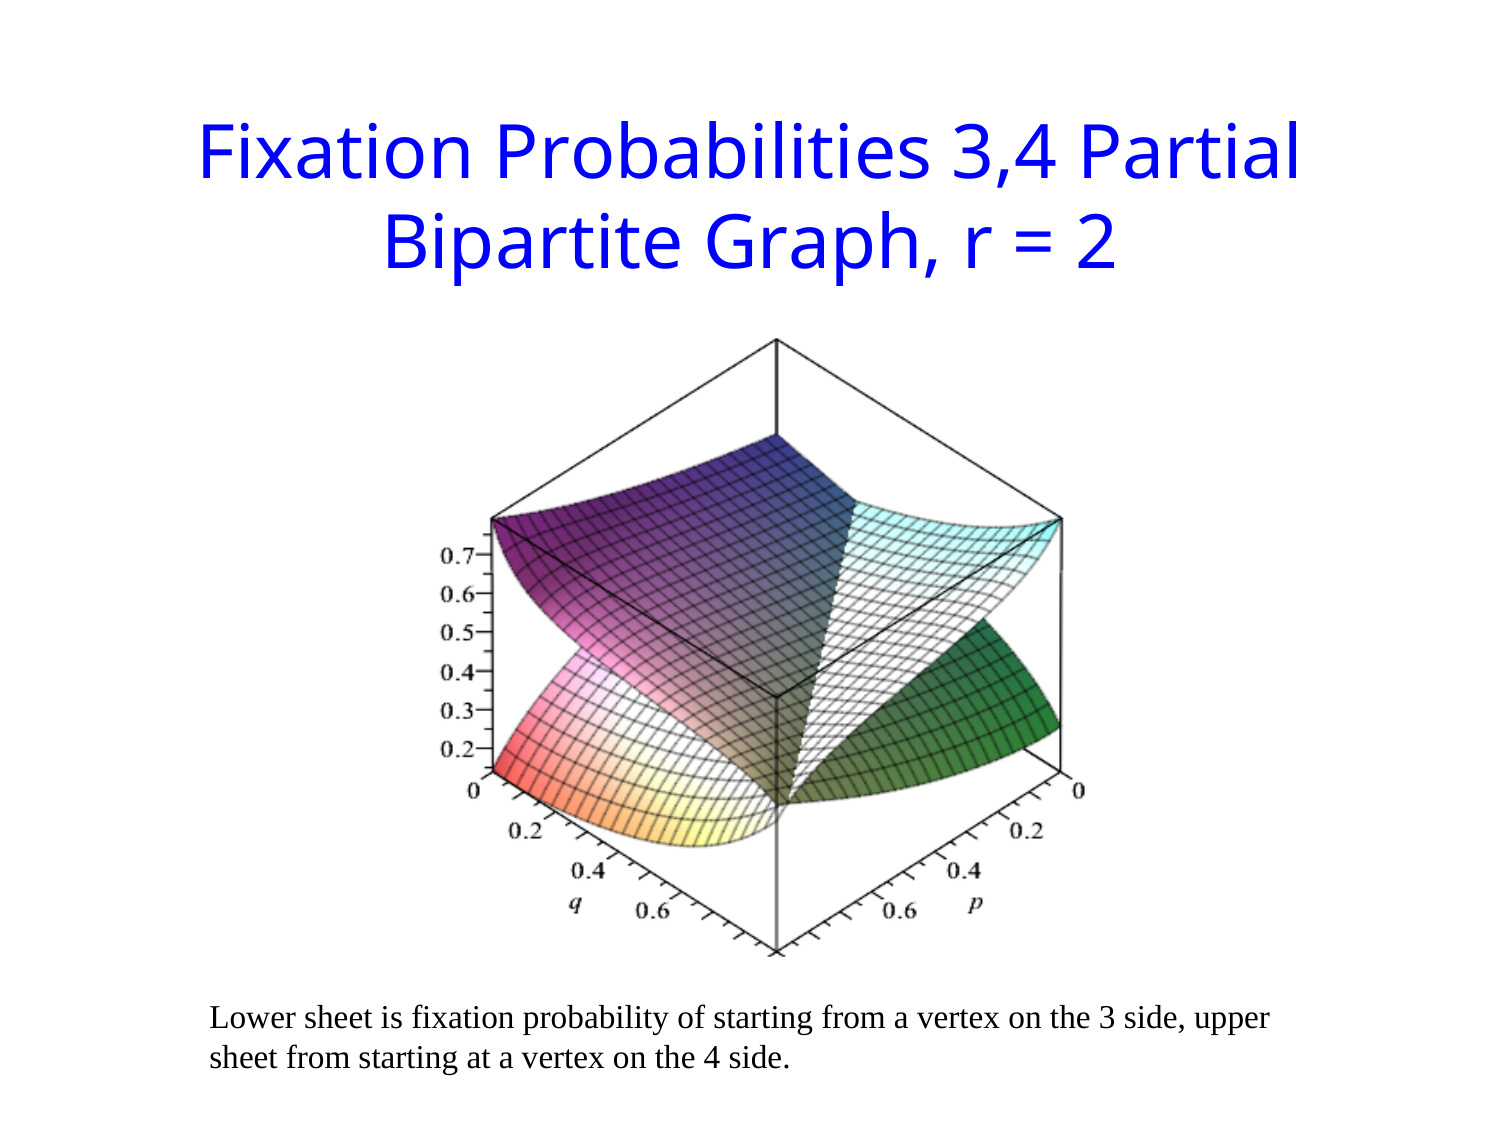

# Fixation Probabilities 3,4 Partial Bipartite Graph, r = 2
Lower sheet is fixation probability of starting from a vertex on the 3 side, upper sheet from starting at a vertex on the 4 side.